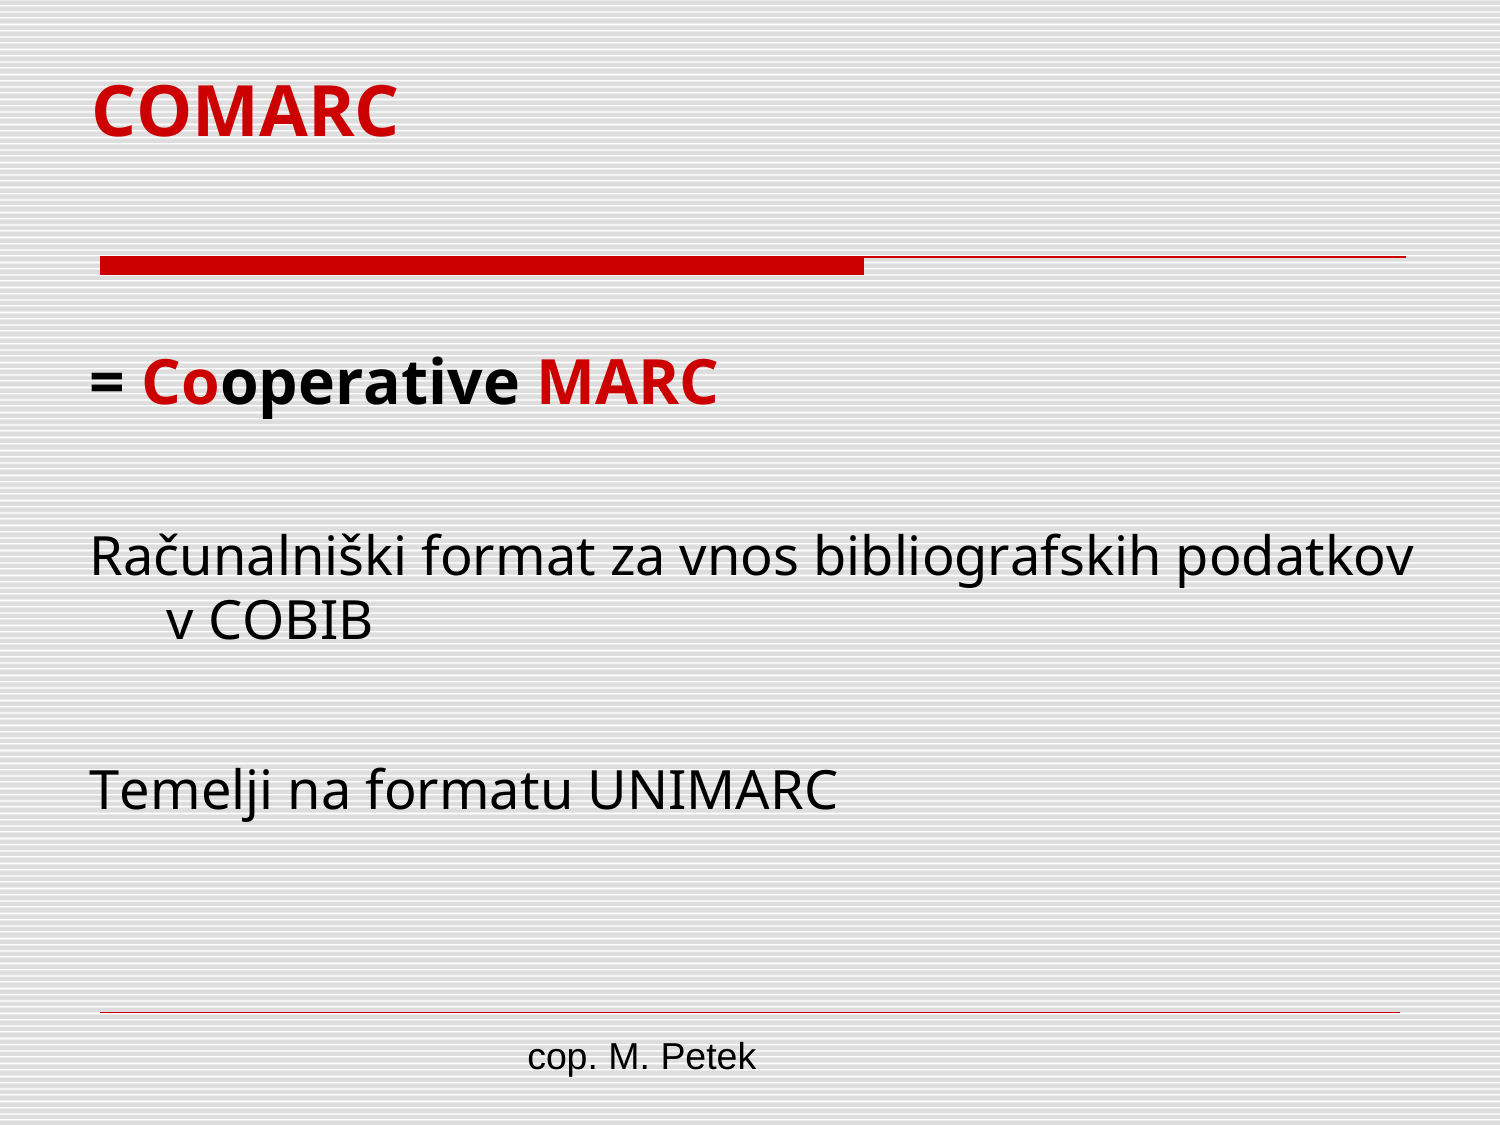

# COMARC
= Cooperative MARC
Računalniški format za vnos bibliografskih podatkov v COBIB
Temelji na formatu UNIMARC
cop. M. Petek